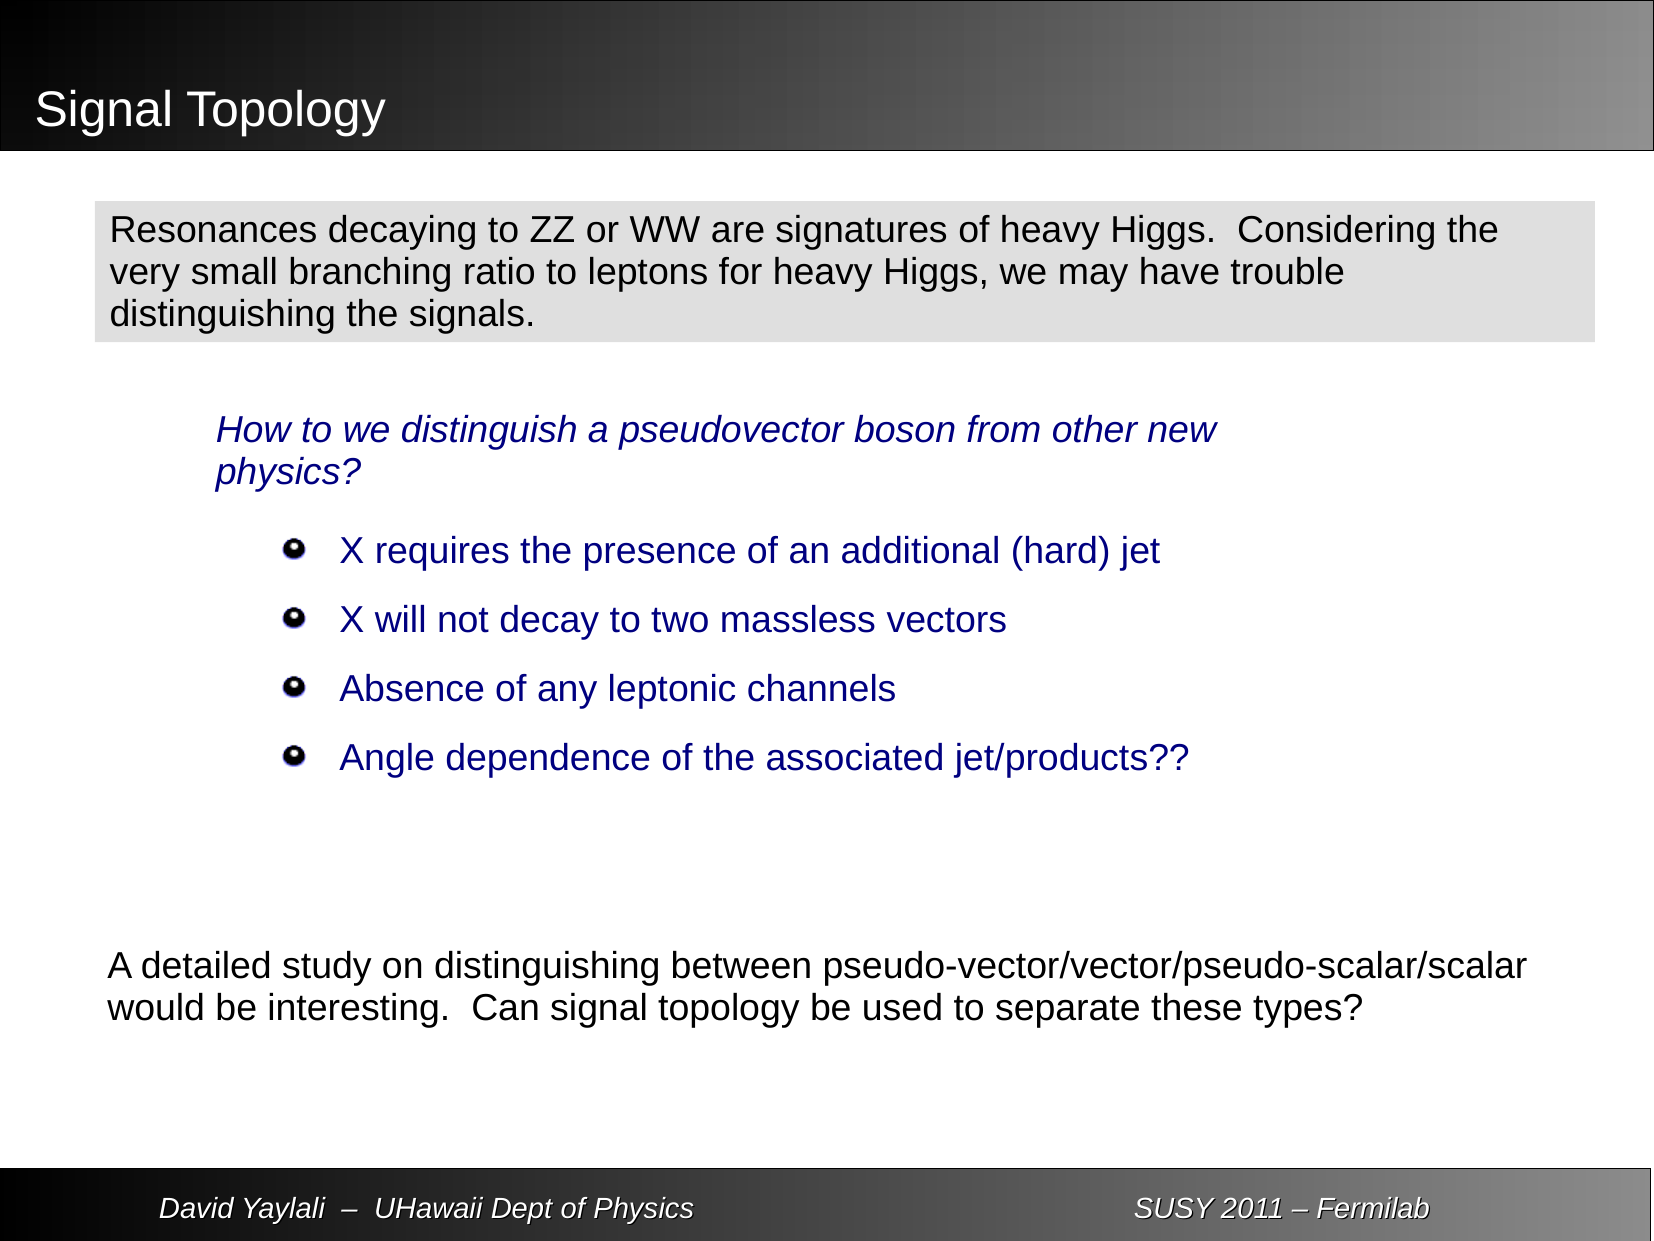

Signal Topology
Resonances decaying to ZZ or WW are signatures of heavy Higgs. Considering the very small branching ratio to leptons for heavy Higgs, we may have trouble distinguishing the signals.
How to we distinguish a pseudovector boson from other new physics?
X requires the presence of an additional (hard) jet
X will not decay to two massless vectors
Absence of any leptonic channels
Angle dependence of the associated jet/products??
A detailed study on distinguishing between pseudo-vector/vector/pseudo-scalar/scalar would be interesting. Can signal topology be used to separate these types?